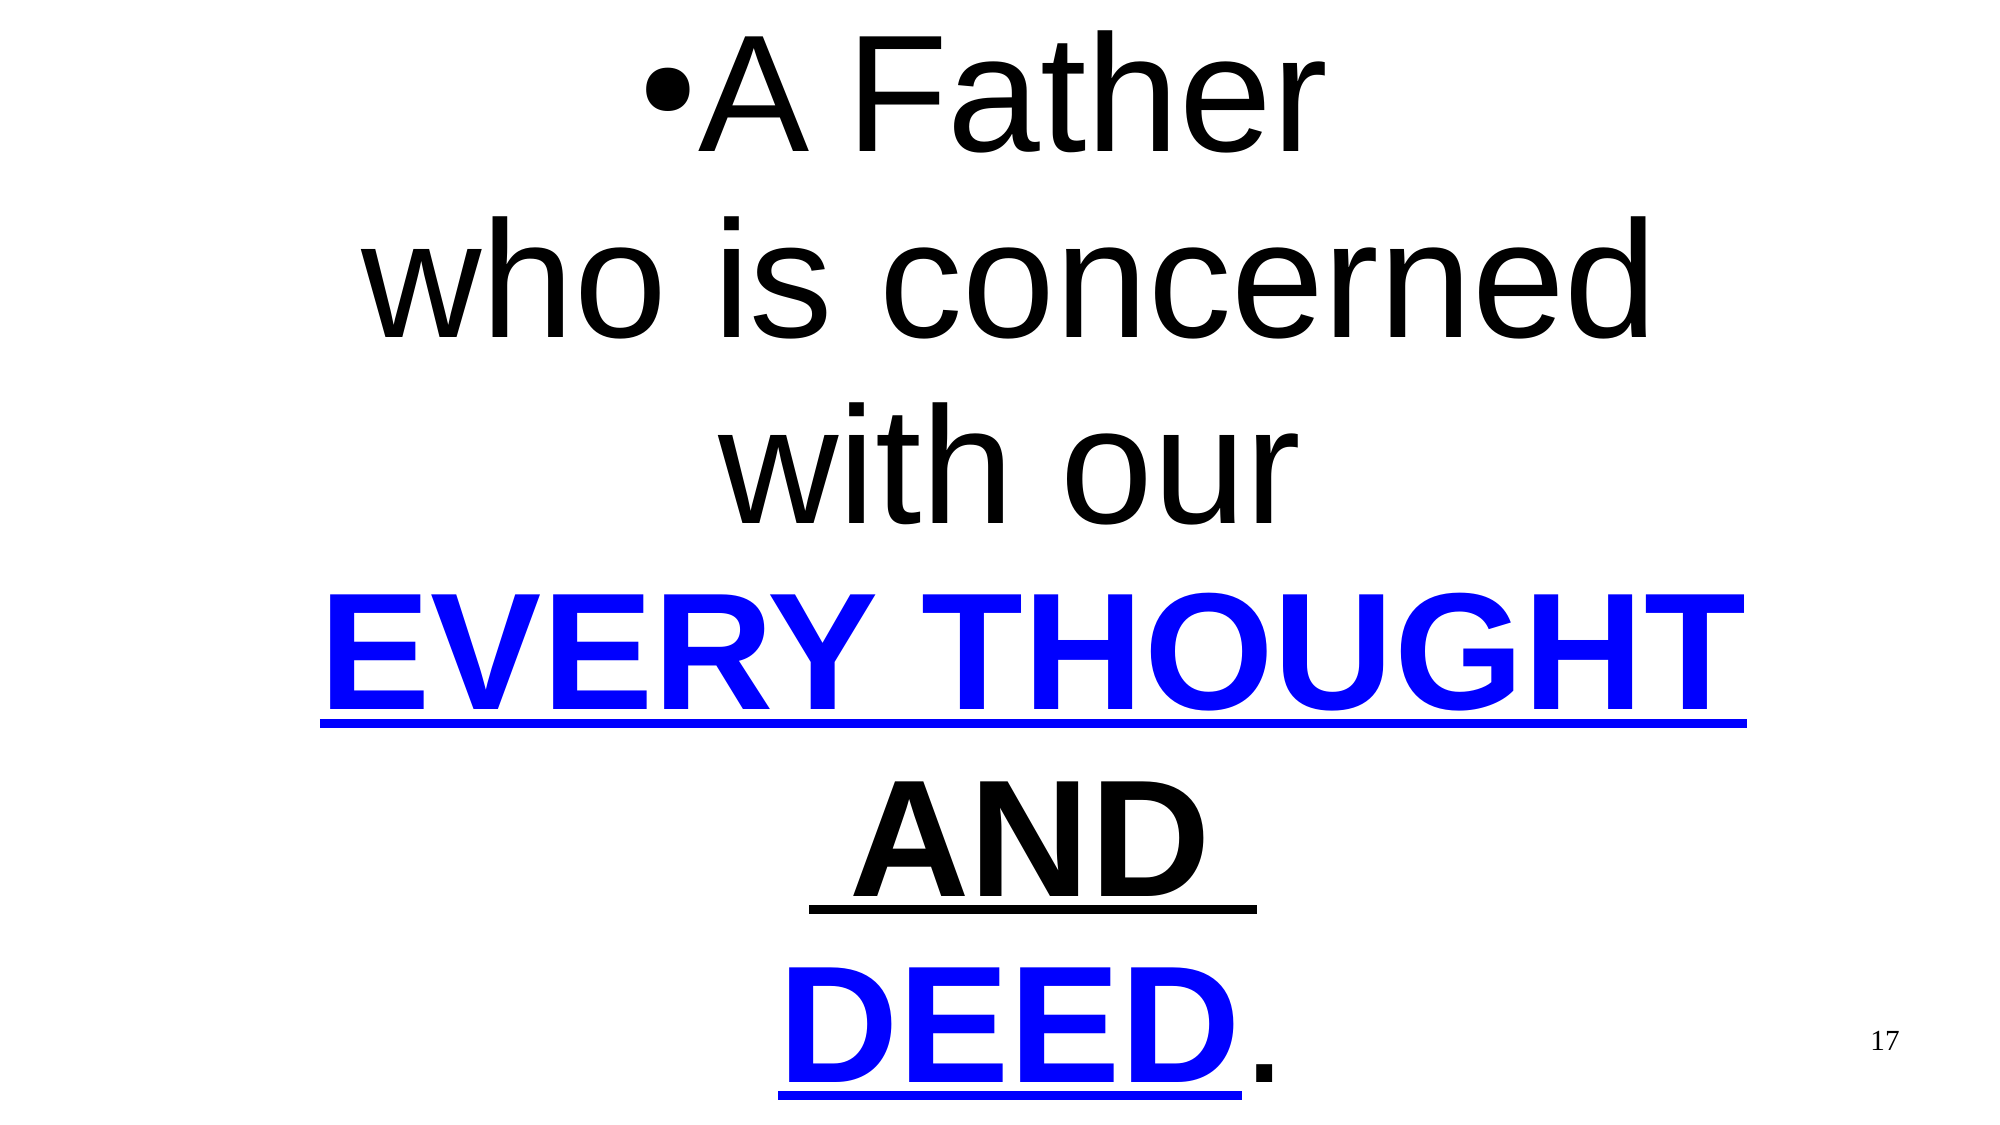

# A Father  who is concerned with our  EVERY THOUGHT AND DEED.
17